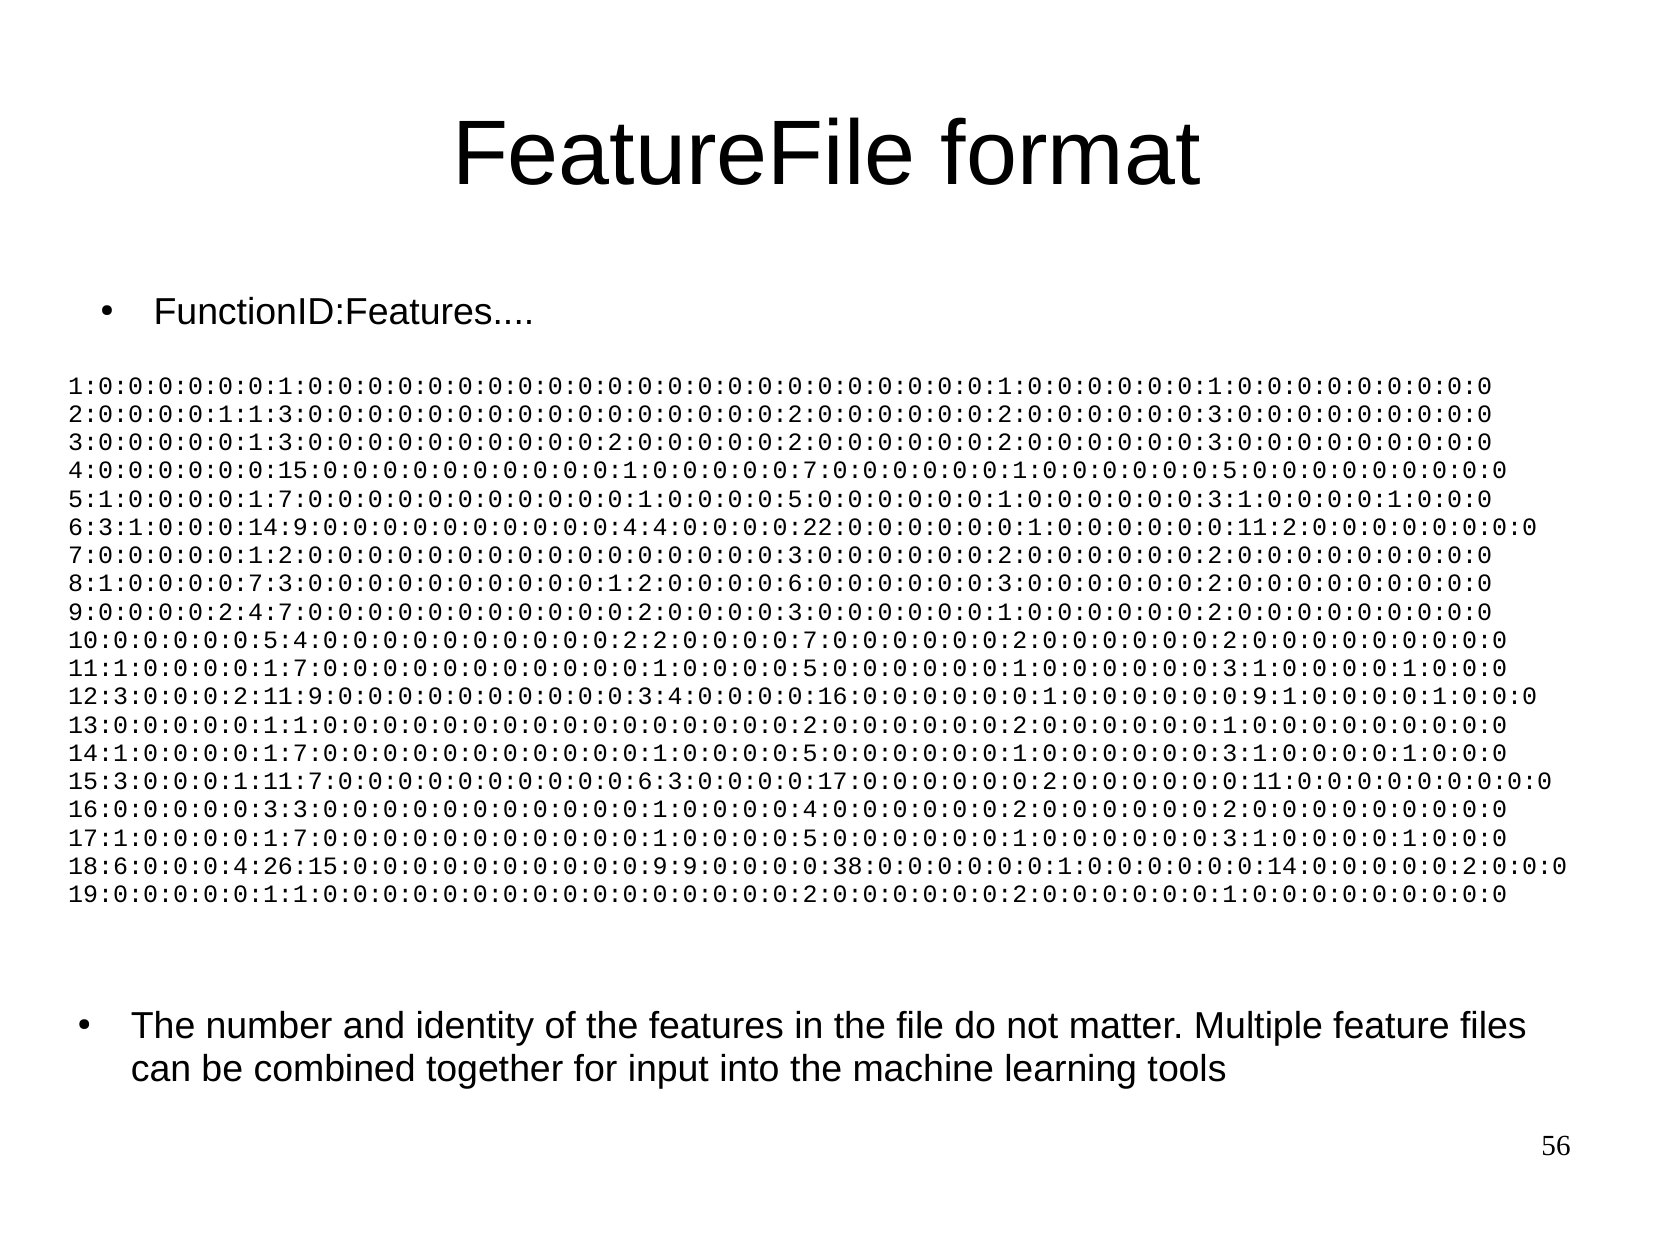

# FeatureFile format
FunctionID:Features....
1:0:0:0:0:0:0:1:0:0:0:0:0:0:0:0:0:0:0:0:0:0:0:0:0:0:0:0:0:0:0:1:0:0:0:0:0:0:1:0:0:0:0:0:0:0:0:0
2:0:0:0:0:1:1:3:0:0:0:0:0:0:0:0:0:0:0:0:0:0:0:0:2:0:0:0:0:0:0:2:0:0:0:0:0:0:3:0:0:0:0:0:0:0:0:0
3:0:0:0:0:0:1:3:0:0:0:0:0:0:0:0:0:0:2:0:0:0:0:0:2:0:0:0:0:0:0:2:0:0:0:0:0:0:3:0:0:0:0:0:0:0:0:0
4:0:0:0:0:0:0:15:0:0:0:0:0:0:0:0:0:0:1:0:0:0:0:0:7:0:0:0:0:0:0:1:0:0:0:0:0:0:5:0:0:0:0:0:0:0:0:0
5:1:0:0:0:0:1:7:0:0:0:0:0:0:0:0:0:0:0:1:0:0:0:0:5:0:0:0:0:0:0:1:0:0:0:0:0:0:3:1:0:0:0:0:1:0:0:0
6:3:1:0:0:0:14:9:0:0:0:0:0:0:0:0:0:0:4:4:0:0:0:0:22:0:0:0:0:0:0:1:0:0:0:0:0:0:11:2:0:0:0:0:0:0:0:0
7:0:0:0:0:0:1:2:0:0:0:0:0:0:0:0:0:0:0:0:0:0:0:0:3:0:0:0:0:0:0:2:0:0:0:0:0:0:2:0:0:0:0:0:0:0:0:0
8:1:0:0:0:0:7:3:0:0:0:0:0:0:0:0:0:0:1:2:0:0:0:0:6:0:0:0:0:0:0:3:0:0:0:0:0:0:2:0:0:0:0:0:0:0:0:0
9:0:0:0:0:2:4:7:0:0:0:0:0:0:0:0:0:0:0:2:0:0:0:0:3:0:0:0:0:0:0:1:0:0:0:0:0:0:2:0:0:0:0:0:0:0:0:0
10:0:0:0:0:0:5:4:0:0:0:0:0:0:0:0:0:0:2:2:0:0:0:0:7:0:0:0:0:0:0:2:0:0:0:0:0:0:2:0:0:0:0:0:0:0:0:0
11:1:0:0:0:0:1:7:0:0:0:0:0:0:0:0:0:0:0:1:0:0:0:0:5:0:0:0:0:0:0:1:0:0:0:0:0:0:3:1:0:0:0:0:1:0:0:0
12:3:0:0:0:2:11:9:0:0:0:0:0:0:0:0:0:0:3:4:0:0:0:0:16:0:0:0:0:0:0:1:0:0:0:0:0:0:9:1:0:0:0:0:1:0:0:0
13:0:0:0:0:0:1:1:0:0:0:0:0:0:0:0:0:0:0:0:0:0:0:0:2:0:0:0:0:0:0:2:0:0:0:0:0:0:1:0:0:0:0:0:0:0:0:0
14:1:0:0:0:0:1:7:0:0:0:0:0:0:0:0:0:0:0:1:0:0:0:0:5:0:0:0:0:0:0:1:0:0:0:0:0:0:3:1:0:0:0:0:1:0:0:0
15:3:0:0:0:1:11:7:0:0:0:0:0:0:0:0:0:0:6:3:0:0:0:0:17:0:0:0:0:0:0:2:0:0:0:0:0:0:11:0:0:0:0:0:0:0:0:0
16:0:0:0:0:0:3:3:0:0:0:0:0:0:0:0:0:0:0:1:0:0:0:0:4:0:0:0:0:0:0:2:0:0:0:0:0:0:2:0:0:0:0:0:0:0:0:0
17:1:0:0:0:0:1:7:0:0:0:0:0:0:0:0:0:0:0:1:0:0:0:0:5:0:0:0:0:0:0:1:0:0:0:0:0:0:3:1:0:0:0:0:1:0:0:0
18:6:0:0:0:4:26:15:0:0:0:0:0:0:0:0:0:0:9:9:0:0:0:0:38:0:0:0:0:0:0:1:0:0:0:0:0:0:14:0:0:0:0:0:2:0:0:0
19:0:0:0:0:0:1:1:0:0:0:0:0:0:0:0:0:0:0:0:0:0:0:0:2:0:0:0:0:0:0:2:0:0:0:0:0:0:1:0:0:0:0:0:0:0:0:0
The number and identity of the features in the file do not matter. Multiple feature files can be combined together for input into the machine learning tools
56